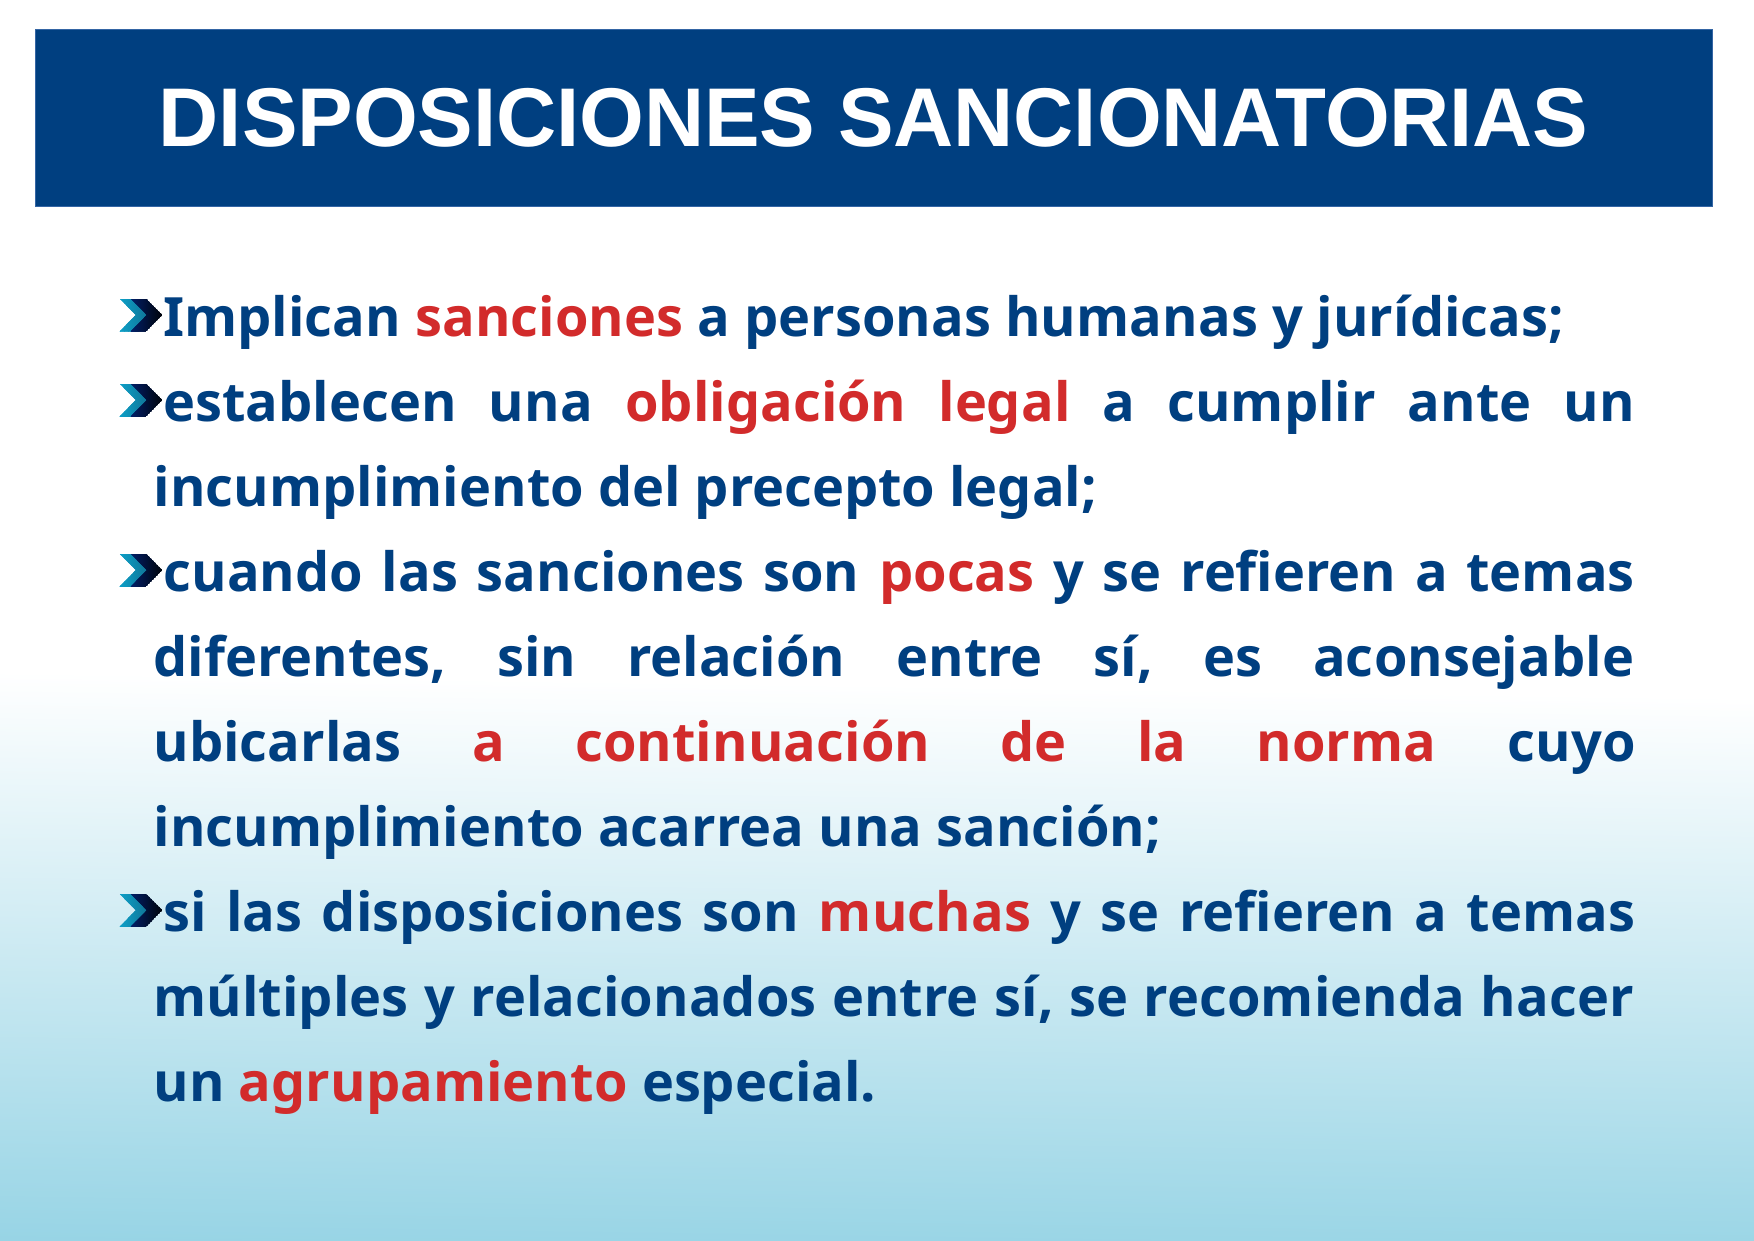

#
DISPOSICIONES SANCIONATORIAS
Implican sanciones a personas humanas y jurídicas;
establecen una obligación legal a cumplir ante un incumplimiento del precepto legal;
cuando las sanciones son pocas y se refieren a temas diferentes, sin relación entre sí, es aconsejable ubicarlas a continuación de la norma cuyo incumplimiento acarrea una sanción;
si las disposiciones son muchas y se refieren a temas múltiples y relacionados entre sí, se recomienda hacer un agrupamiento especial.